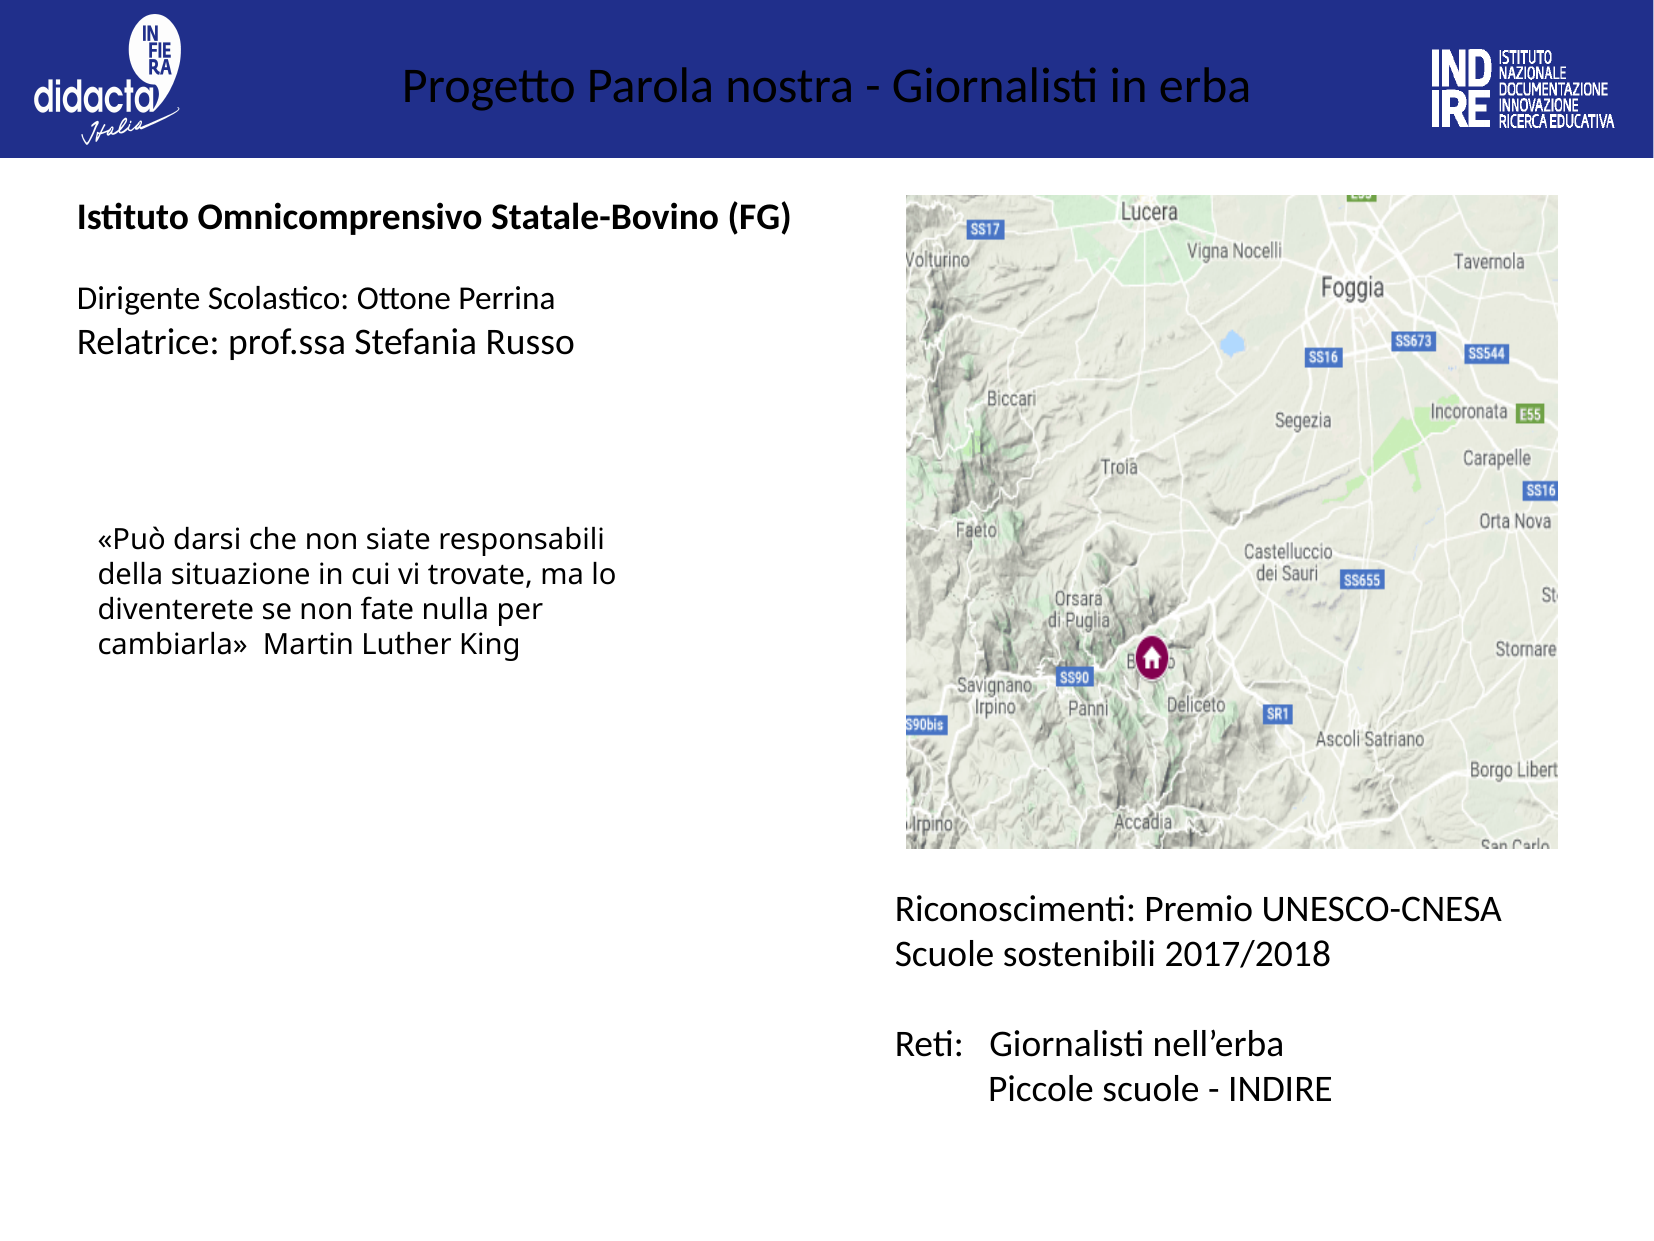

Progetto Parola nostra - Giornalisti in erba
Istituto Omnicomprensivo Statale-Bovino (FG)
Dirigente Scolastico: Ottone Perrina
Relatrice: prof.ssa Stefania Russo
#
«Può darsi che non siate responsabili della situazione in cui vi trovate, ma lo diventerete se non fate nulla per cambiarla» Martin Luther King
Riconoscimenti: Premio UNESCO-CNESA
Scuole sostenibili 2017/2018
Reti: Giornalisti nell’erba
 Piccole scuole - INDIRE